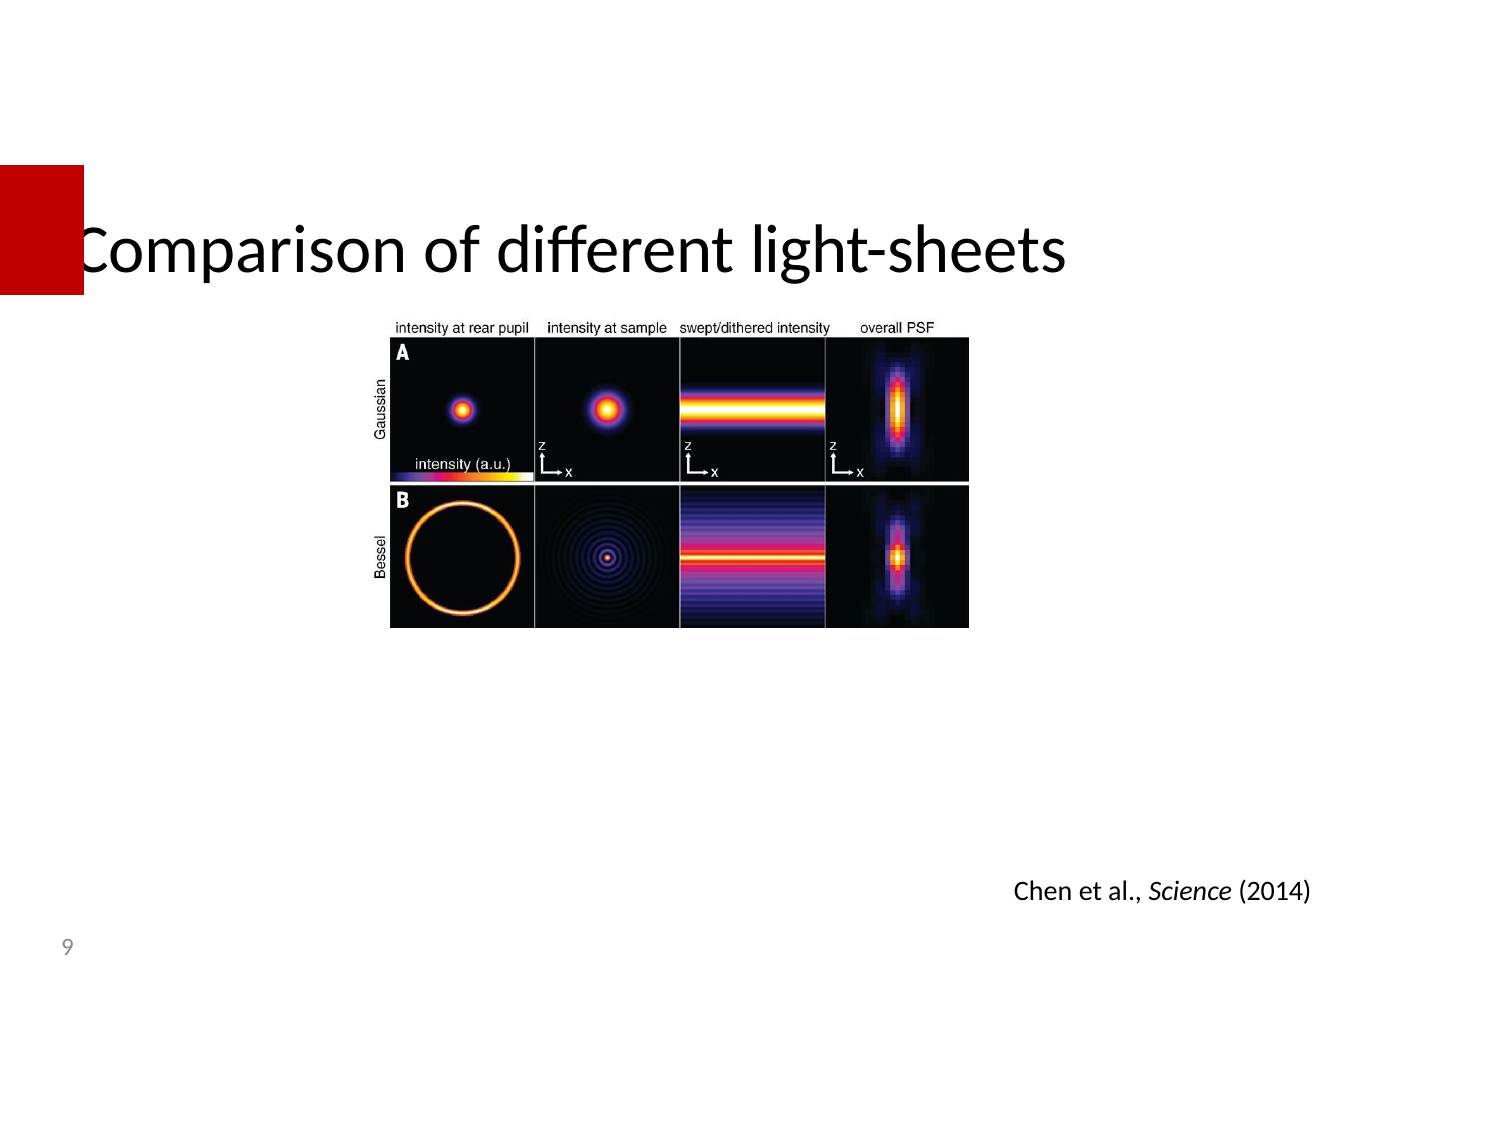

# Comparison of different light-sheets
Chen et al., Science (2014)
1